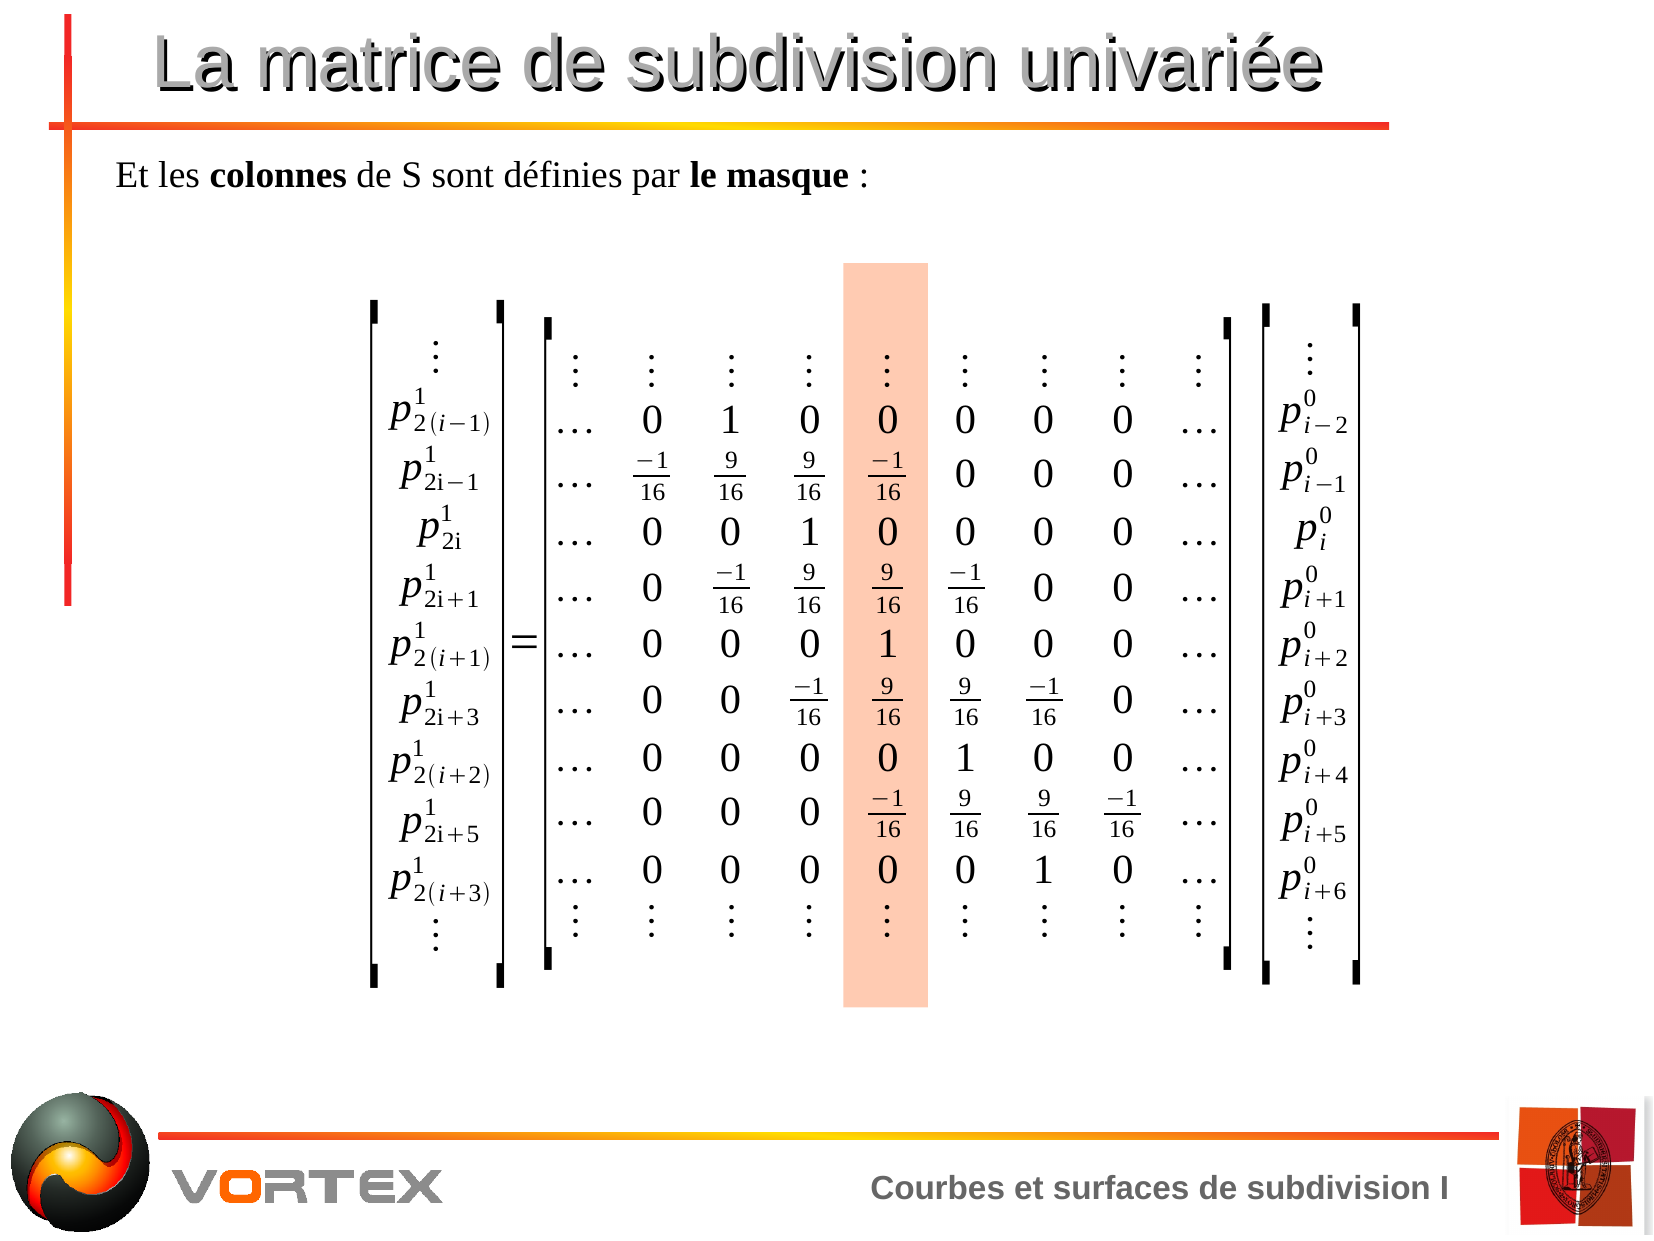

# La matrice de subdivision univariée
Et les colonnes de S sont définies par le masque :